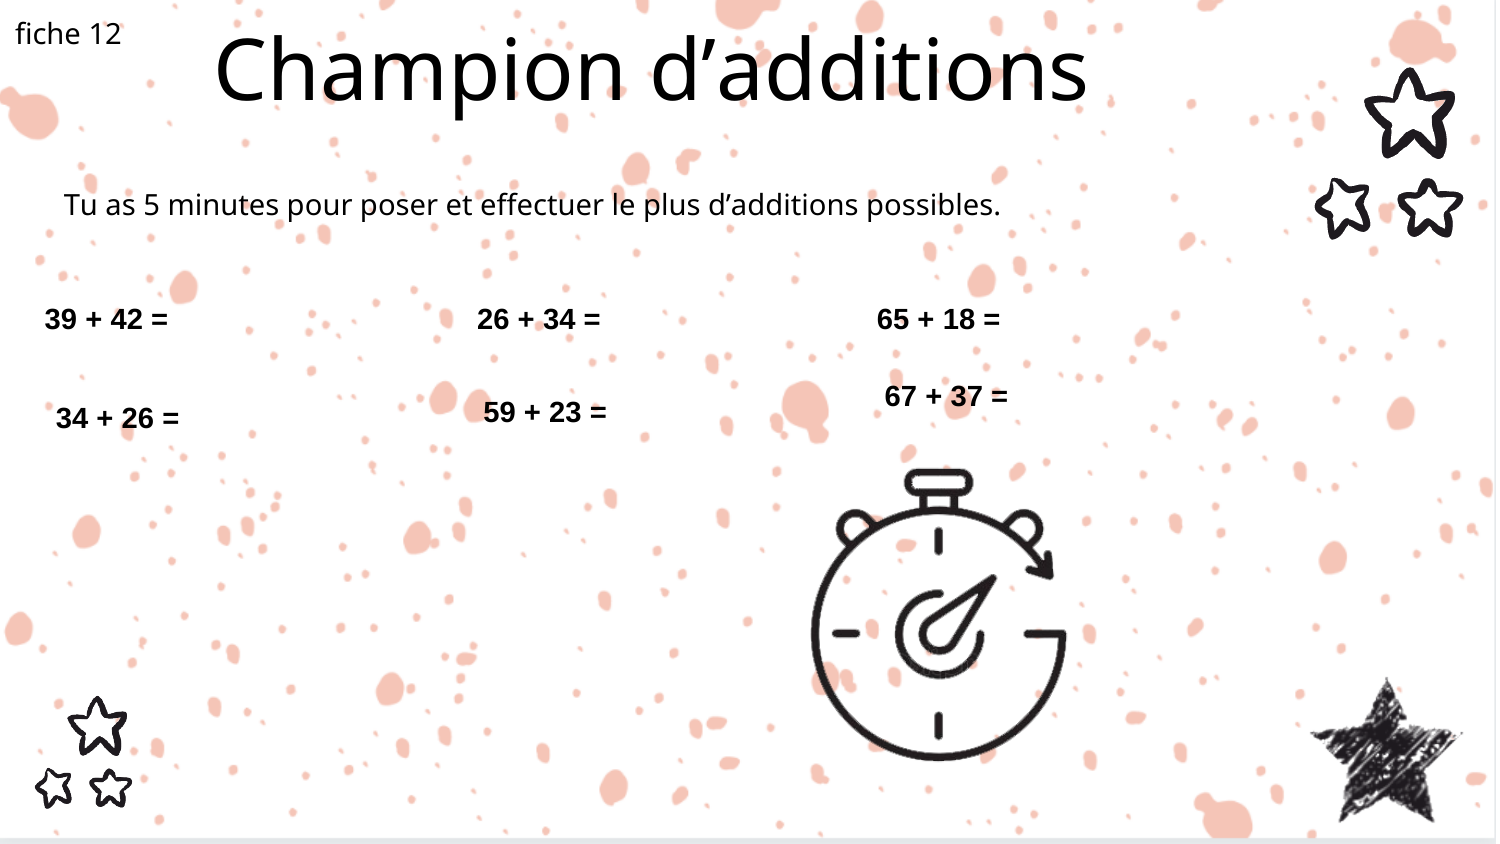

fiche 12
Champion d’additions
Tu as 5 minutes pour poser et effectuer le plus d’additions possibles.
 39 + 42 =
 26 + 34 =
 65 + 18 =
 67 + 37 =
 59 + 23 =
 34 + 26 =